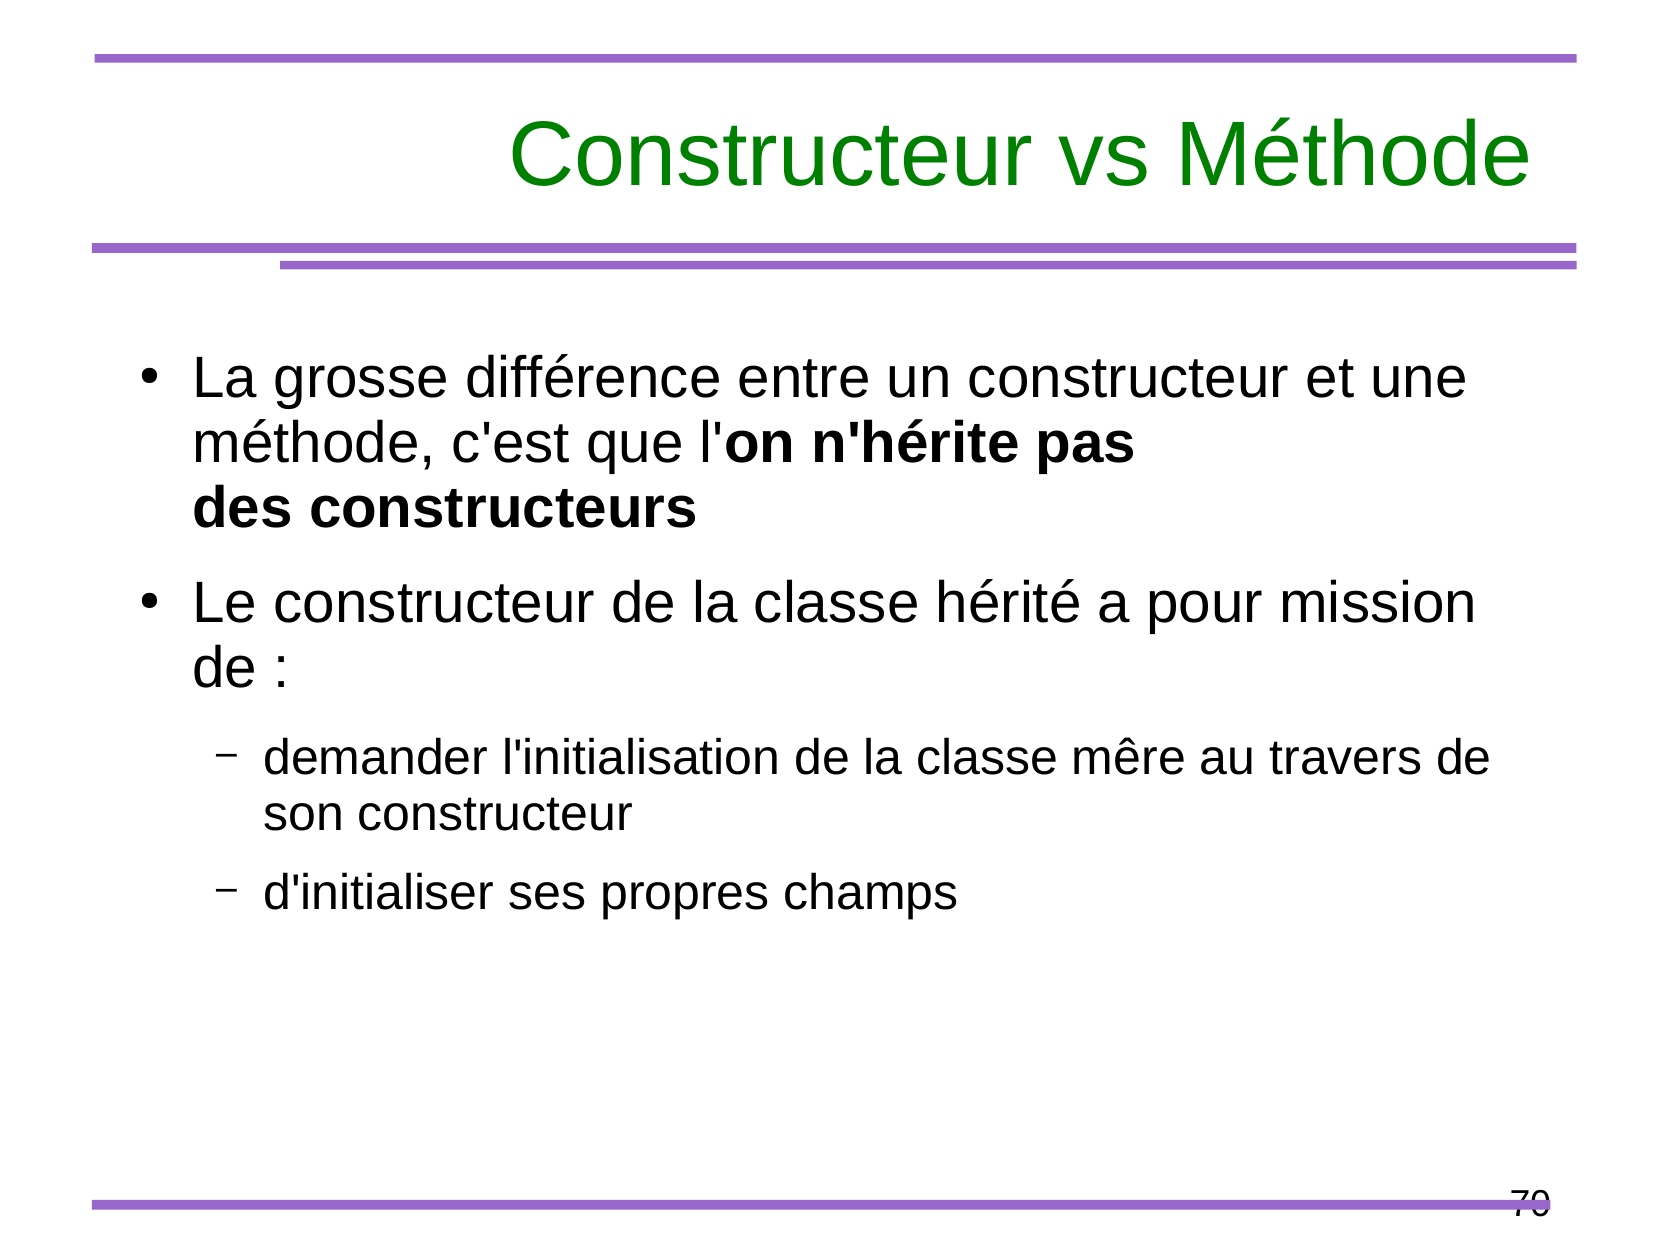

# Constructeur vs Méthode
La grosse différence entre un constructeur et une méthode, c'est que l'on n'hérite pas
des constructeurs
Le constructeur de la classe hérité a pour mission de :
demander l'initialisation de la classe mêre au travers de son constructeur
d'initialiser ses propres champs